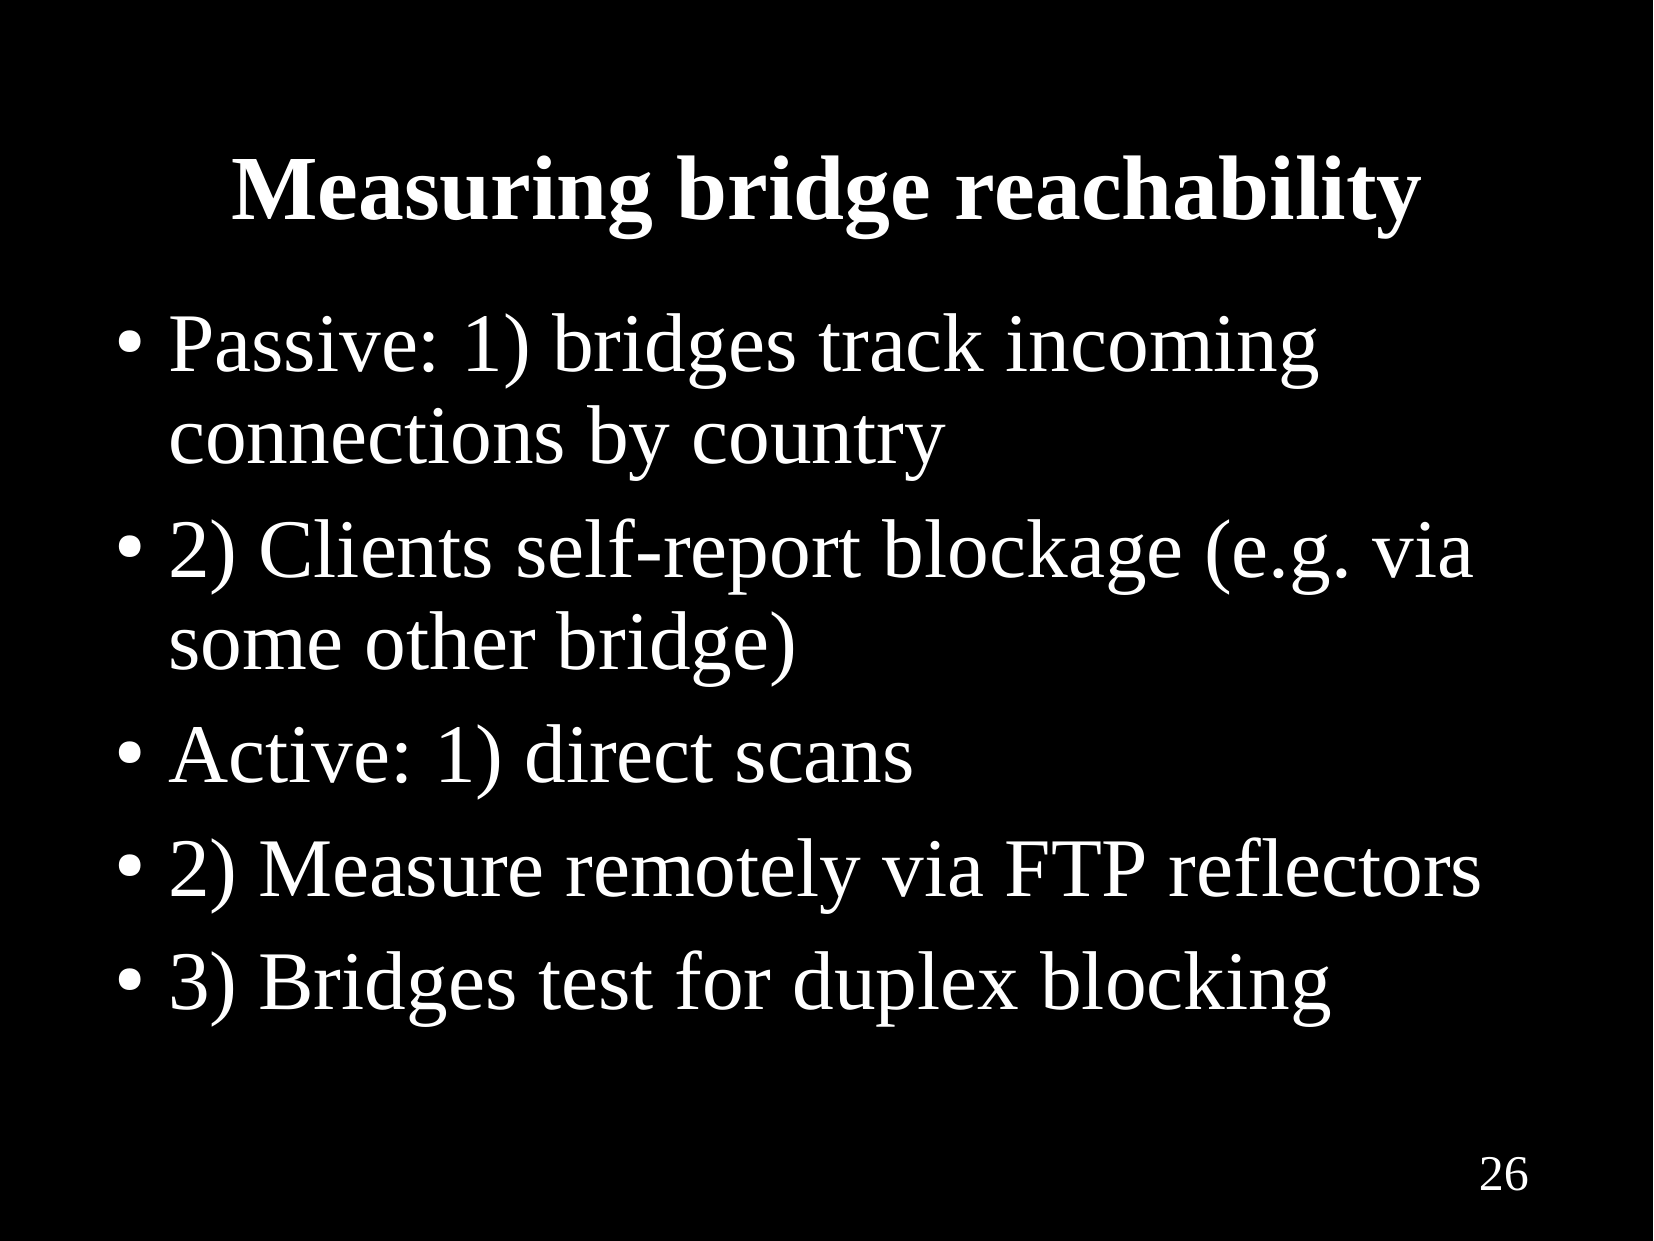

# Measuring bridge reachability
Passive: 1) bridges track incoming connections by country
2) Clients self-report blockage (e.g. via some other bridge)
Active: 1) direct scans
2) Measure remotely via FTP reflectors
3) Bridges test for duplex blocking